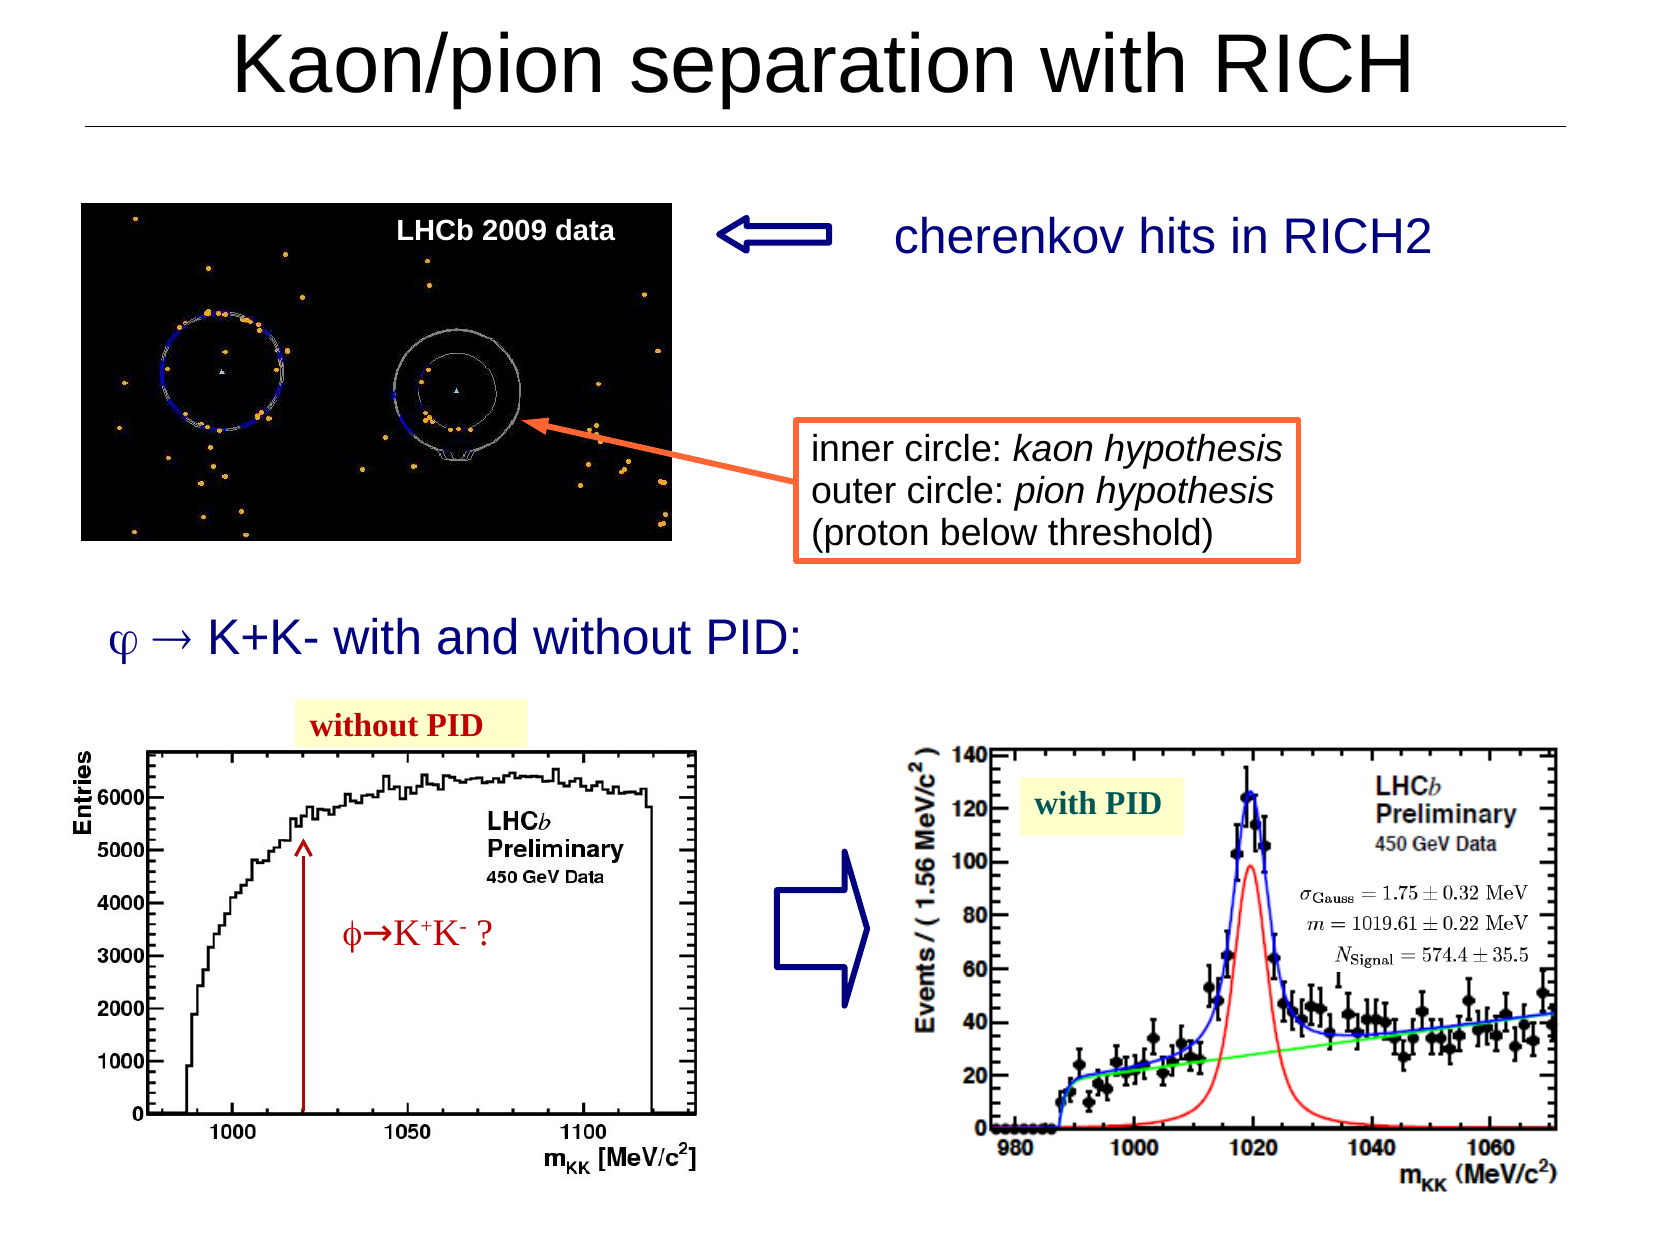

# Kaon/pion separation with RICH
5
LHCb 2009 data
cherenkov hits in RICH2
inner circle: kaon hypothesis
outer circle: pion hypothesis
(proton below threshold)
j ® K+K- with and without PID:
without PID
f→K+K- ?
with PID
14